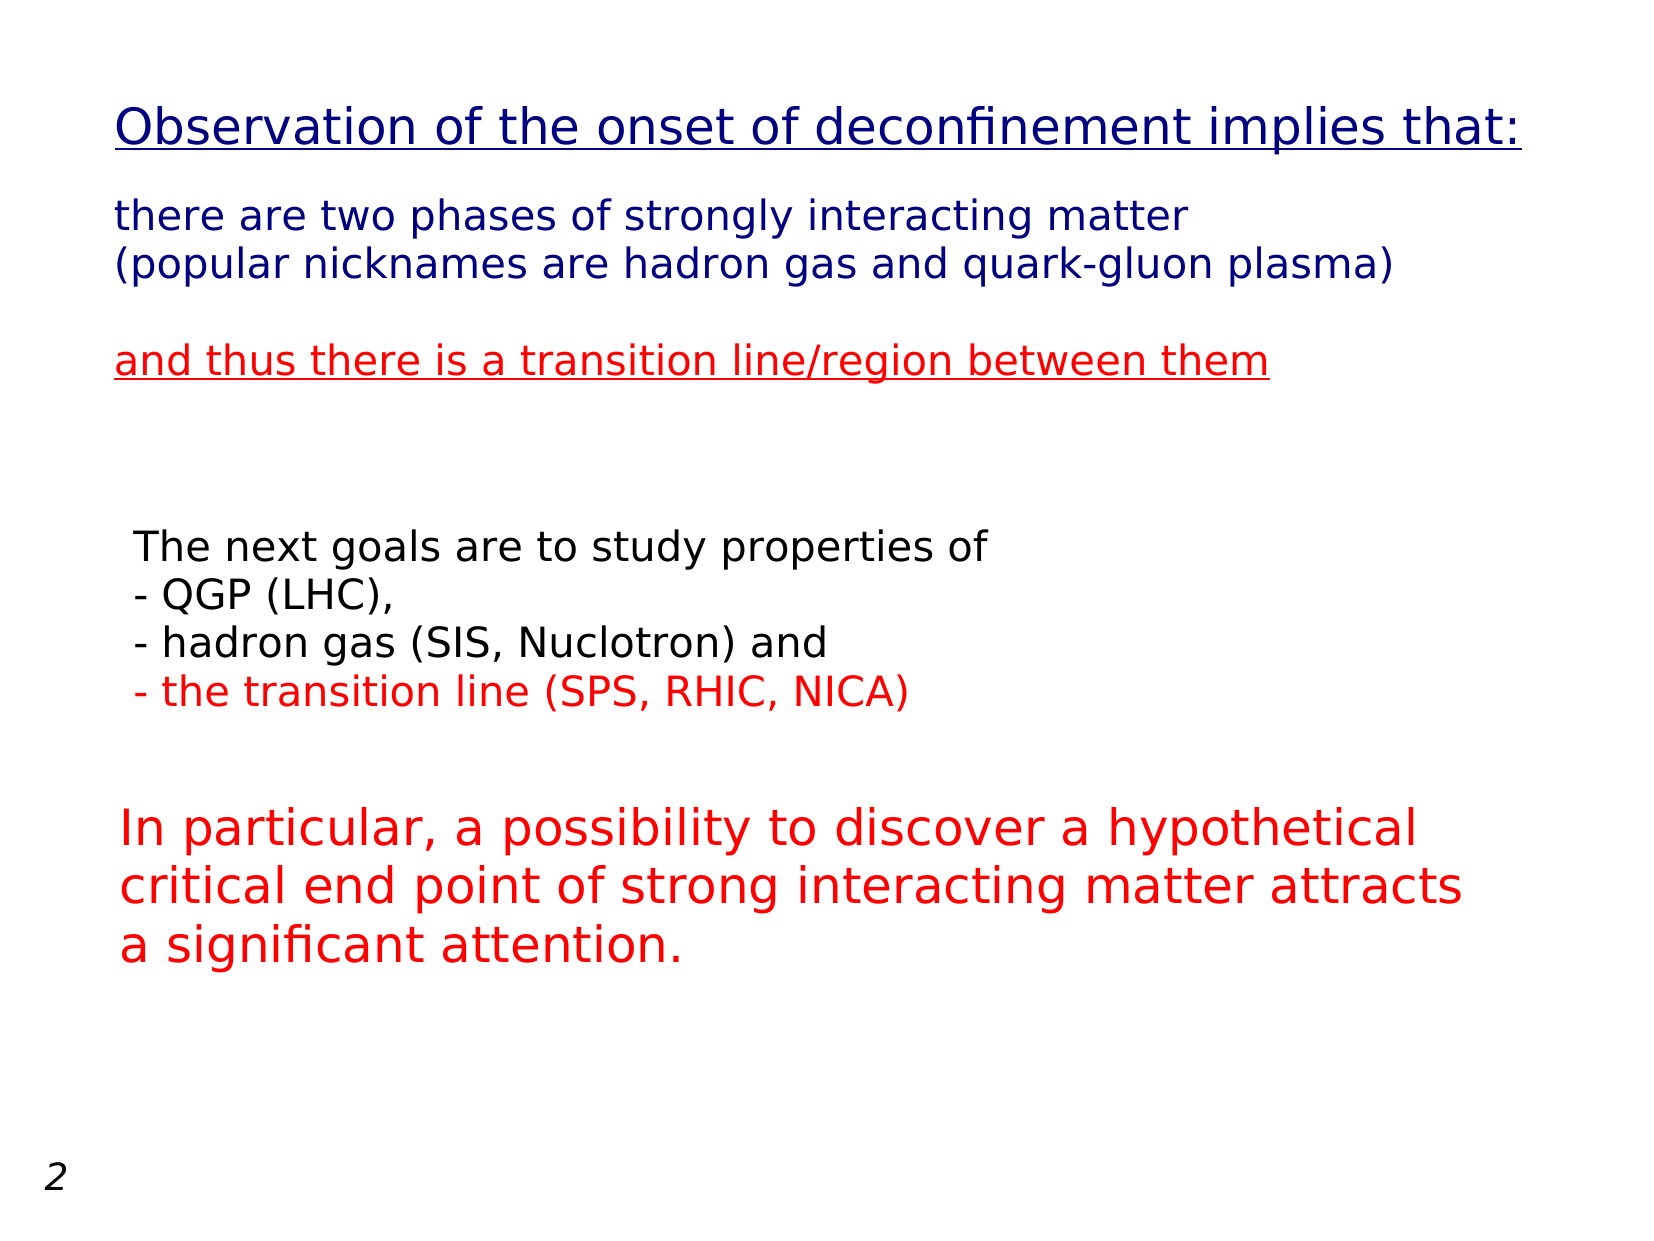

Observation of the onset of deconfinement implies that:
there are two phases of strongly interacting matter
(popular nicknames are hadron gas and quark-gluon plasma)
and thus there is a transition line/region between them
The next goals are to study properties of
- QGP (LHC),
- hadron gas (SIS, Nuclotron) and
- the transition line (SPS, RHIC, NICA)
In particular, a possibility to discover a hypothetical
critical end point of strong interacting matter attracts
a significant attention.